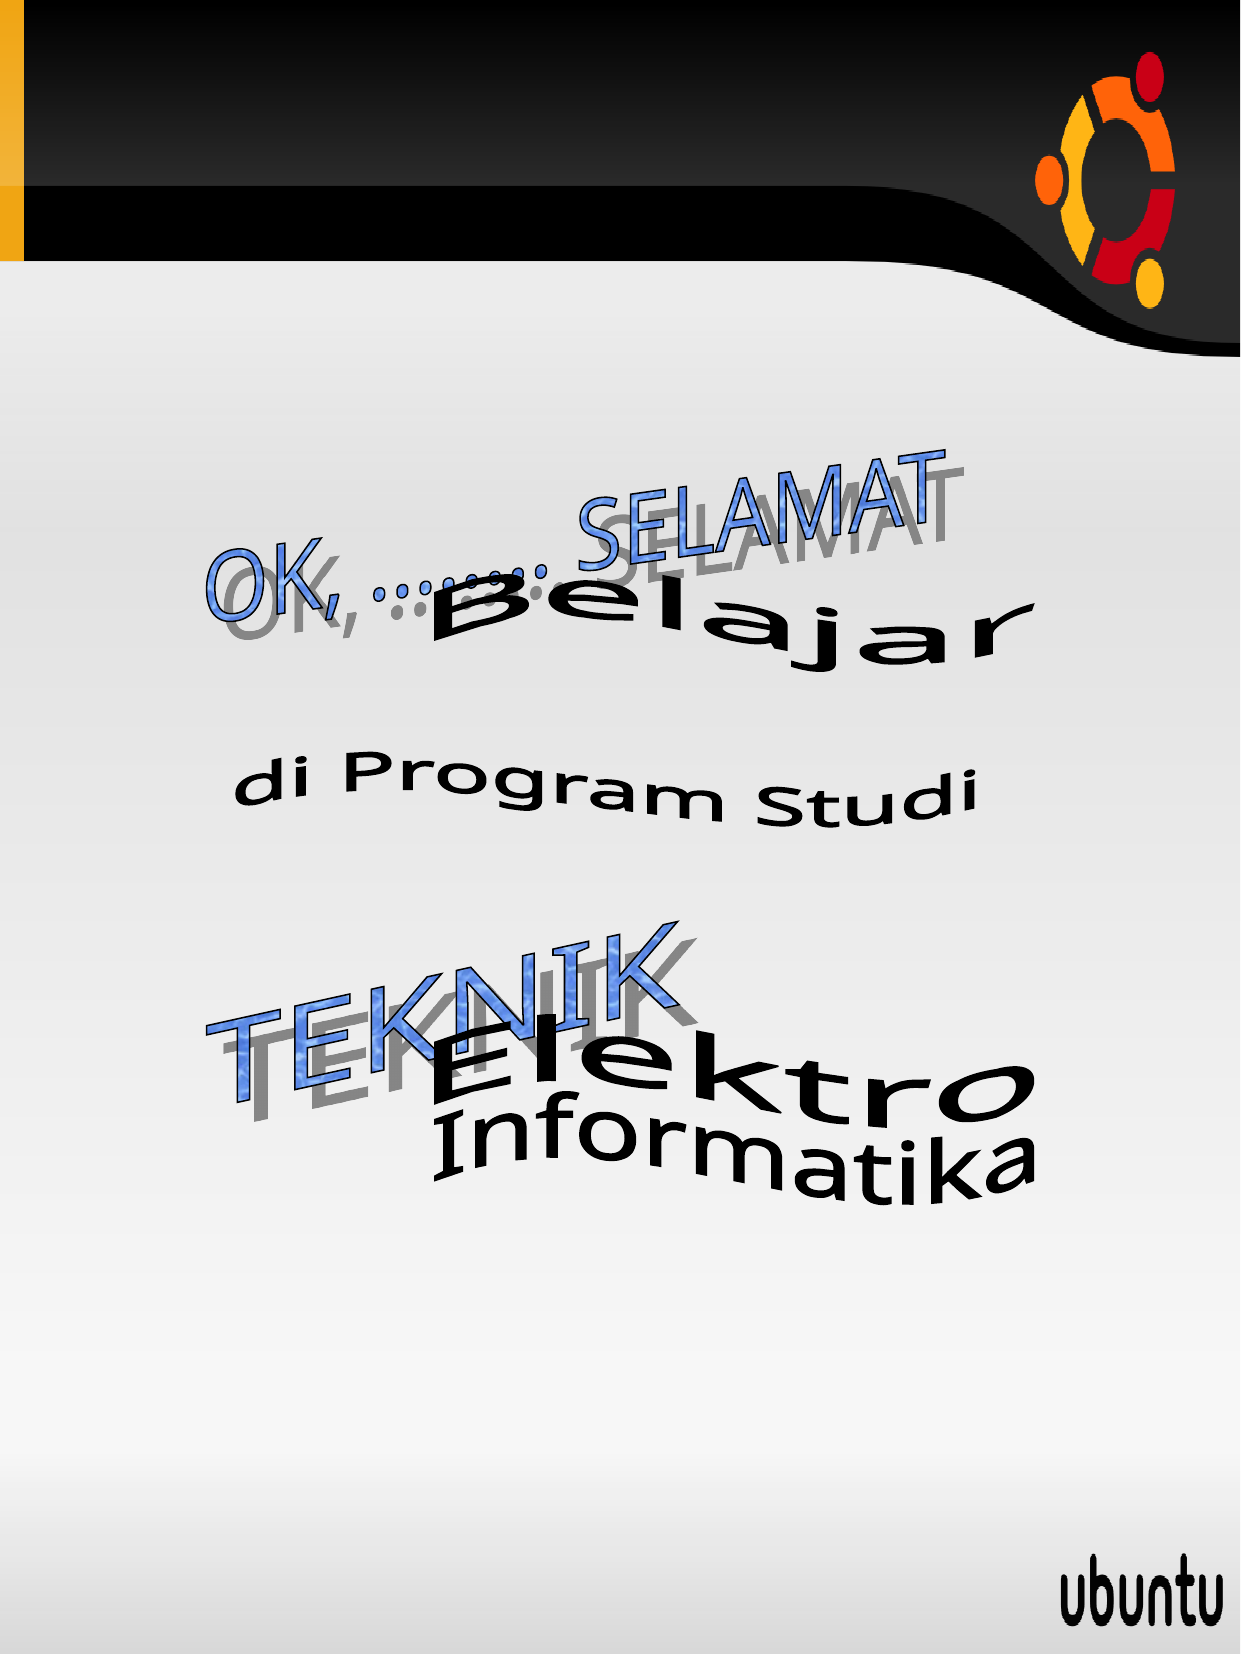

OK, ........ SELAMAT
Belajar
di Program Studi
TEKNIK
Elektro
Informatika